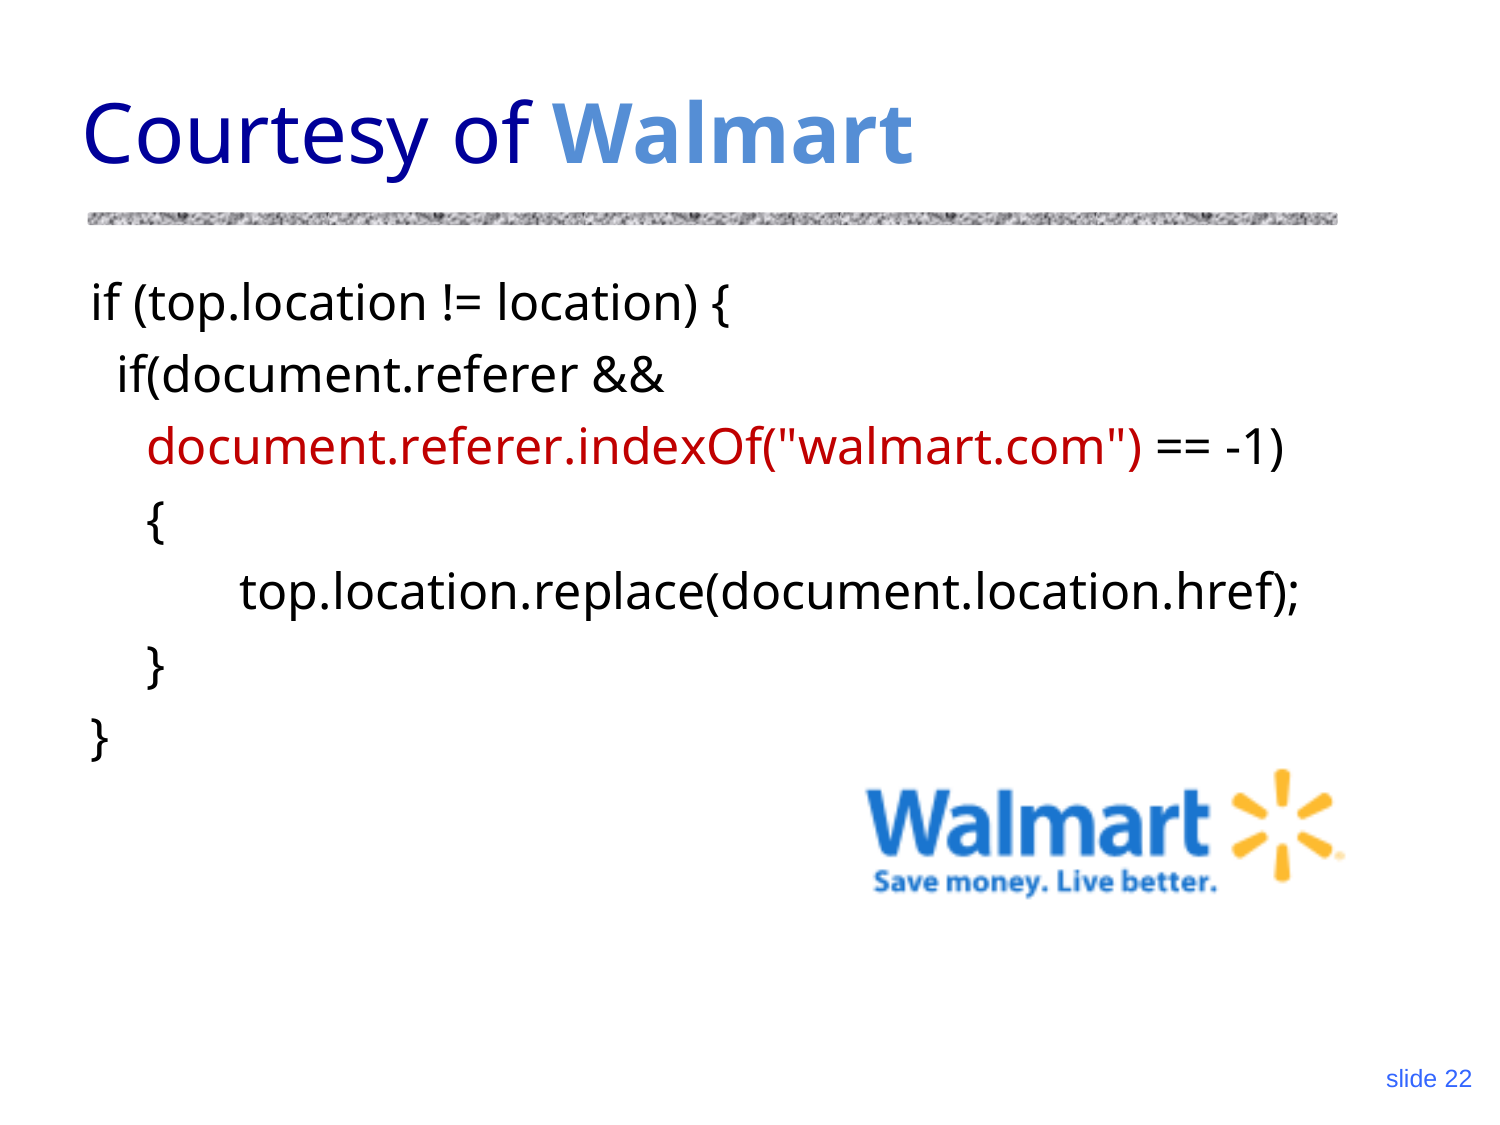

Courtesy of Walmart
if (top.location != location) {
 if(document.referer &&
	document.referer.indexOf("walmart.com") == -1)
	{
 		top.location.replace(document.location.href);
 	}
}
slide